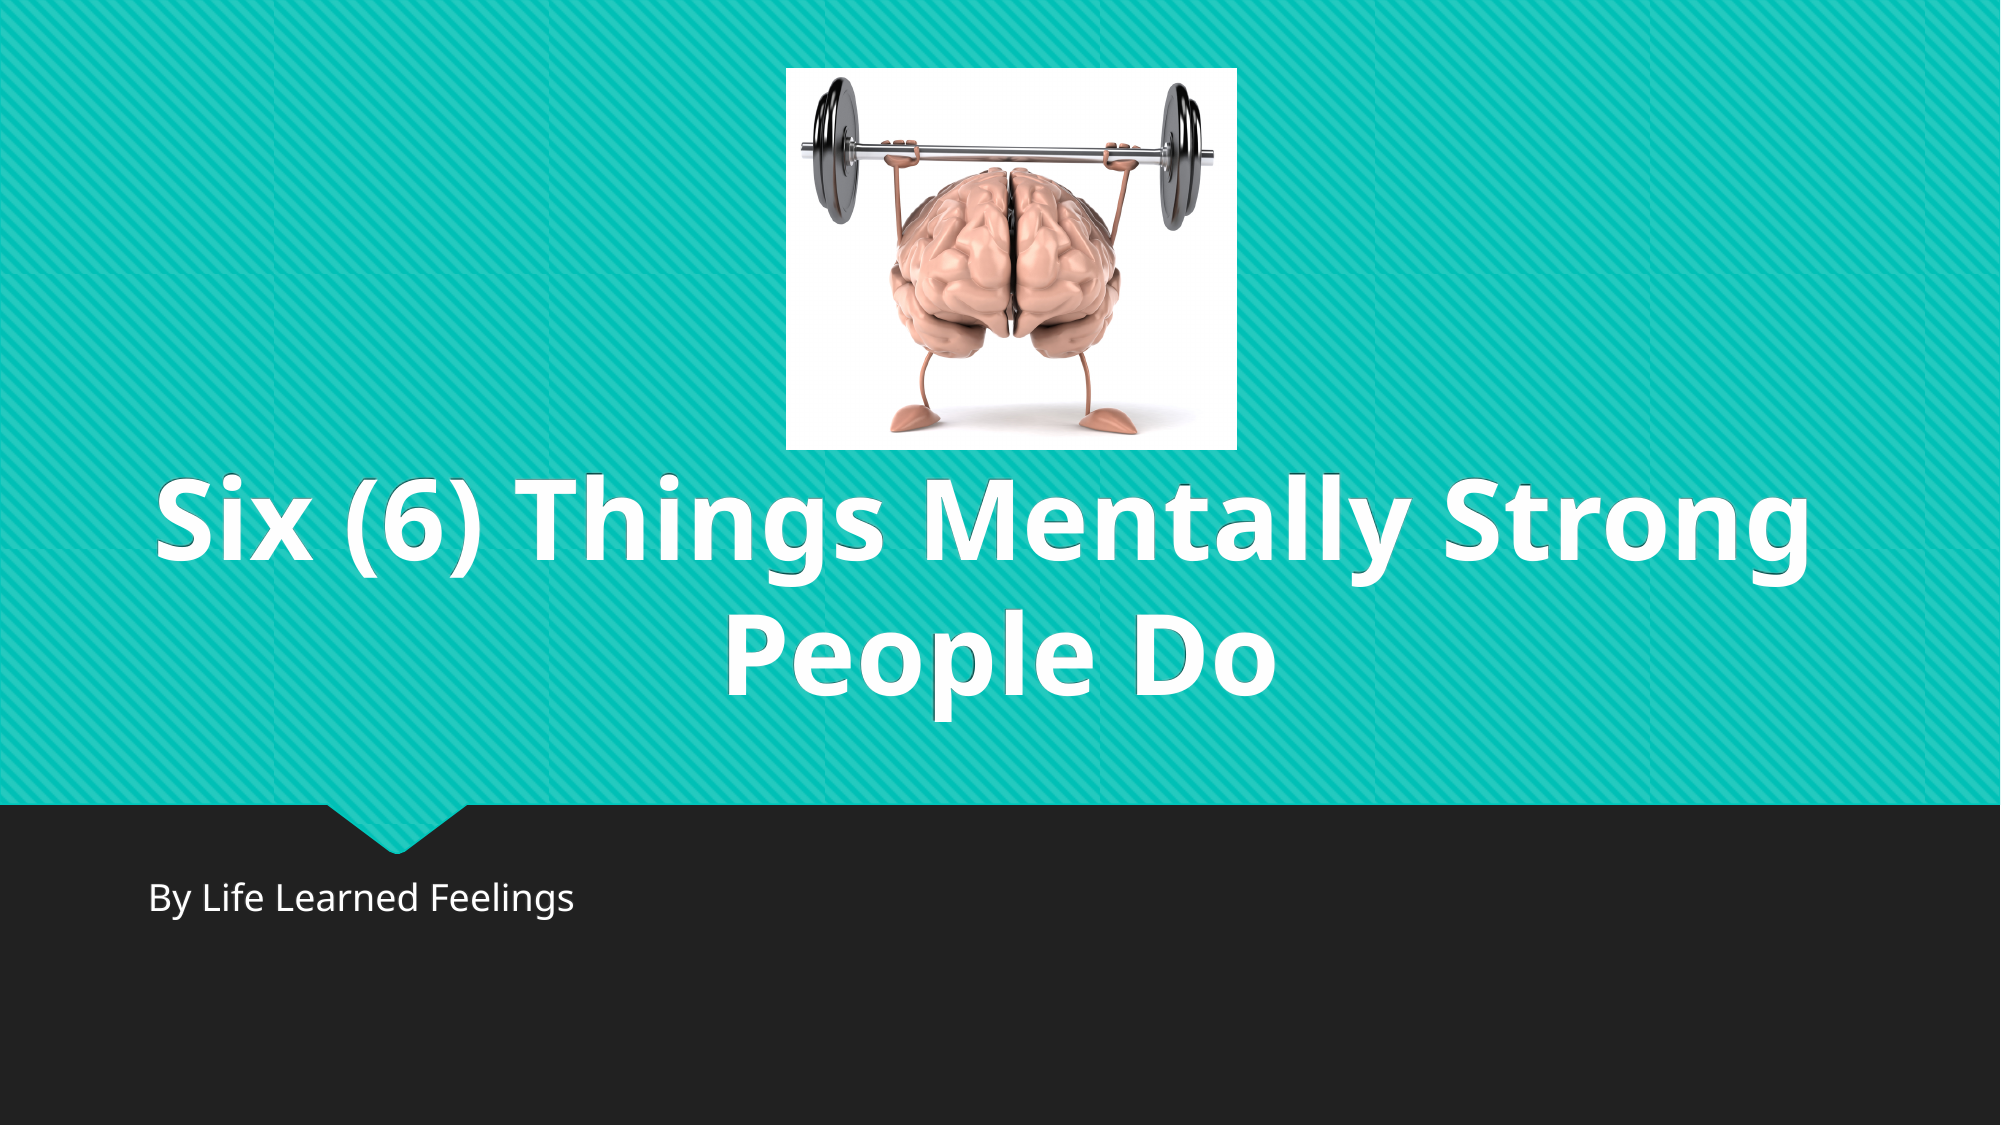

# Six (6) Things Mentally Strong  People Do
By Life Learned Feelings